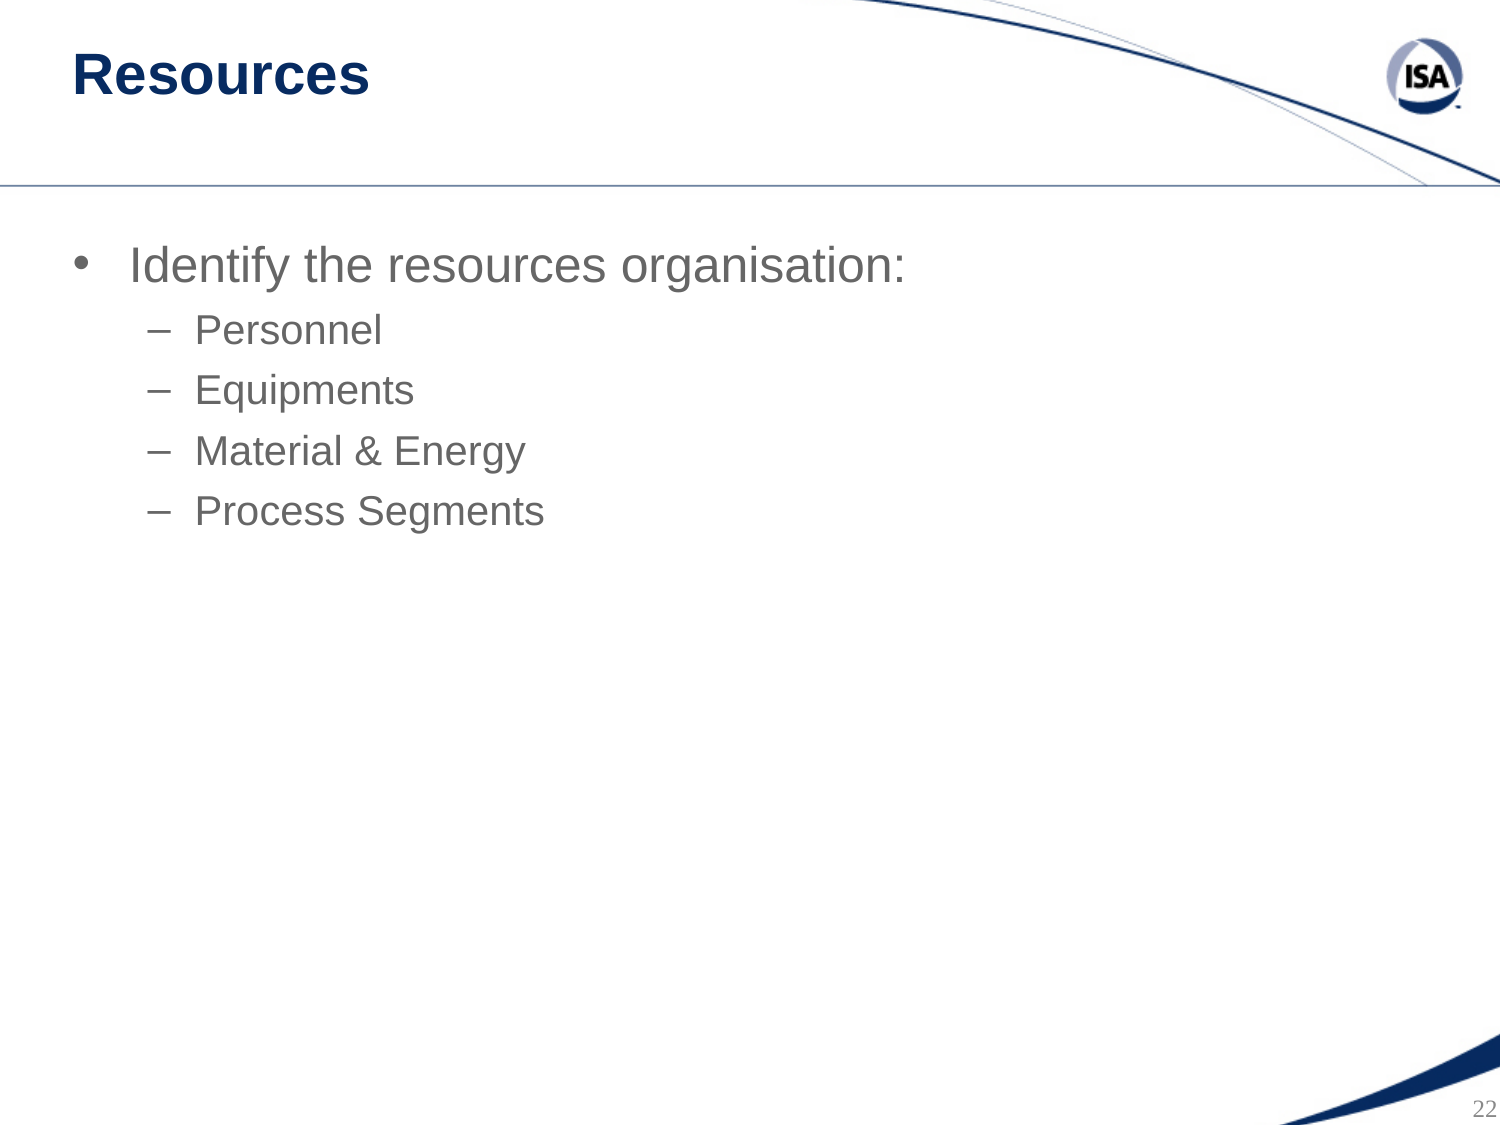

# Resources
Identify the resources organisation:
Personnel
Equipments
Material & Energy
Process Segments